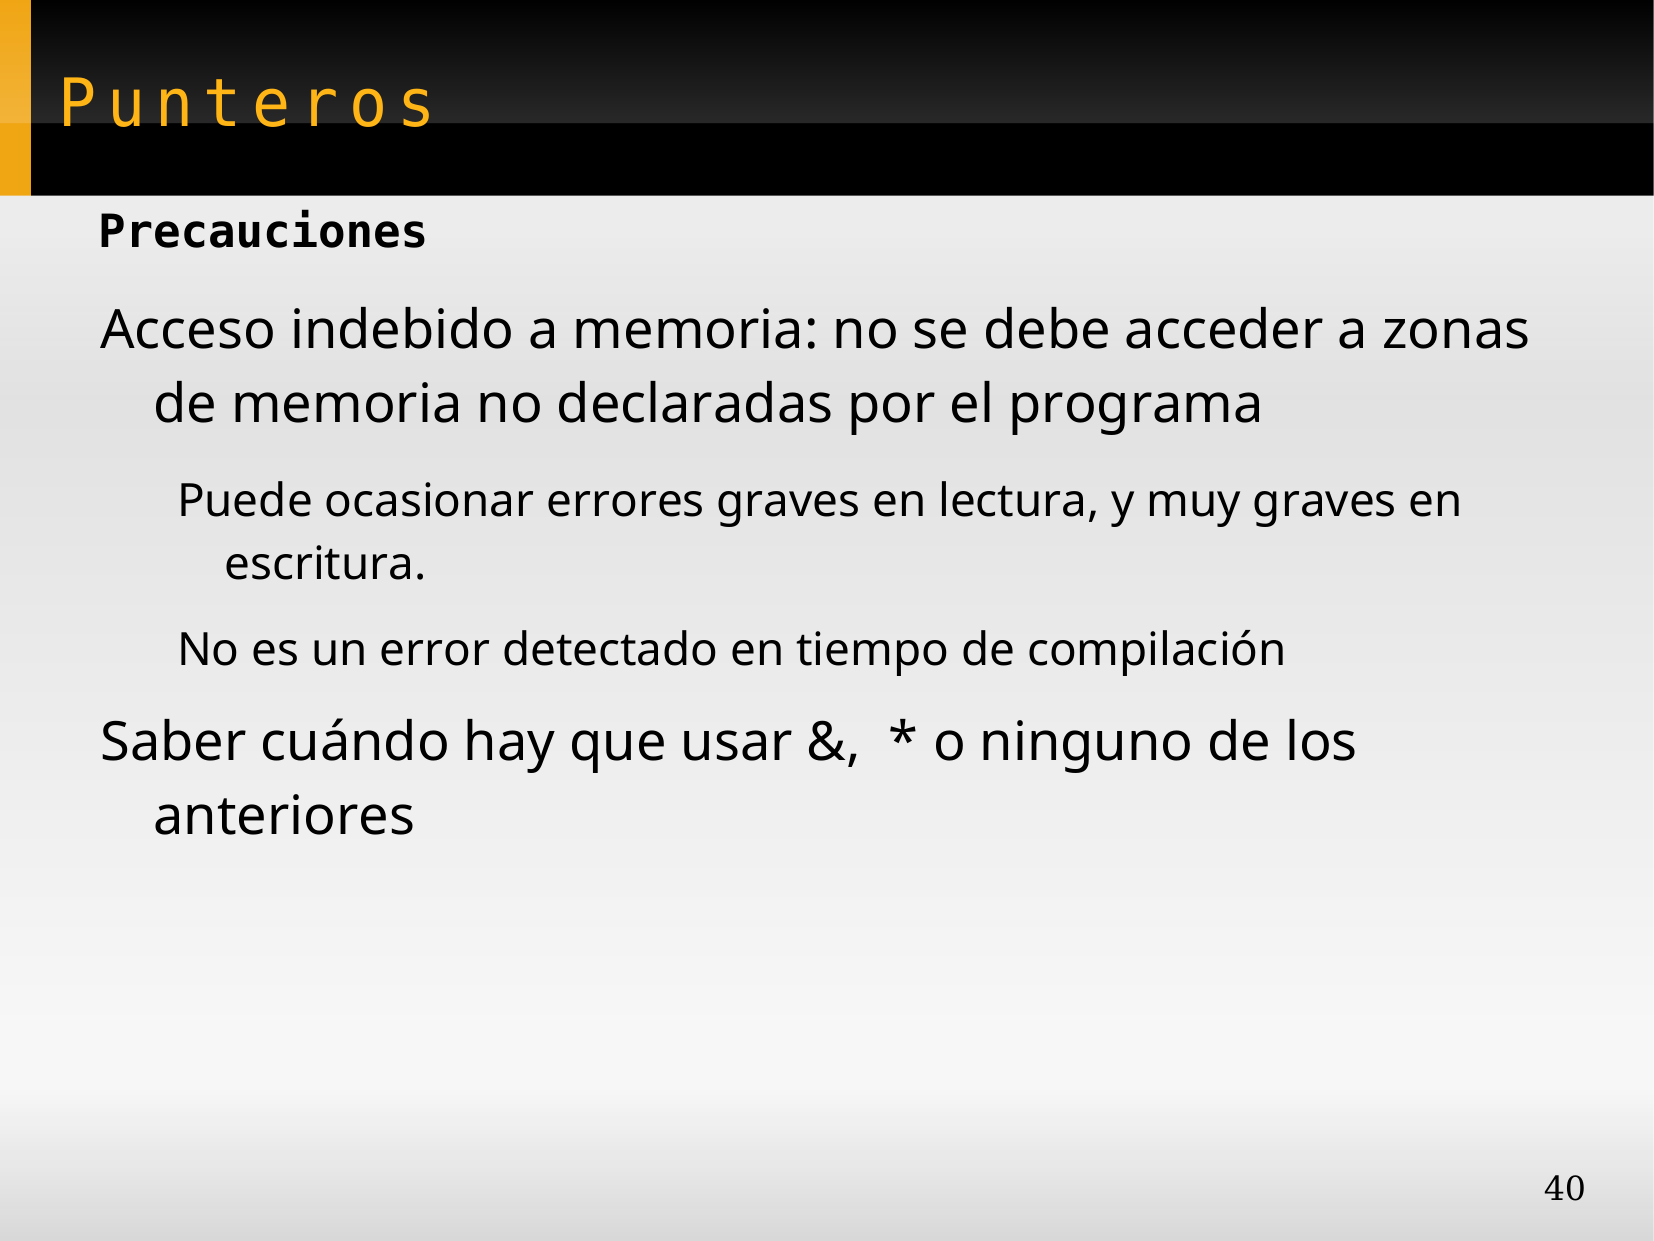

# Punteros
Precauciones
Acceso indebido a memoria: no se debe acceder a zonas de memoria no declaradas por el programa
Puede ocasionar errores graves en lectura, y muy graves en escritura.
No es un error detectado en tiempo de compilación
Saber cuándo hay que usar &, * o ninguno de los anteriores
40